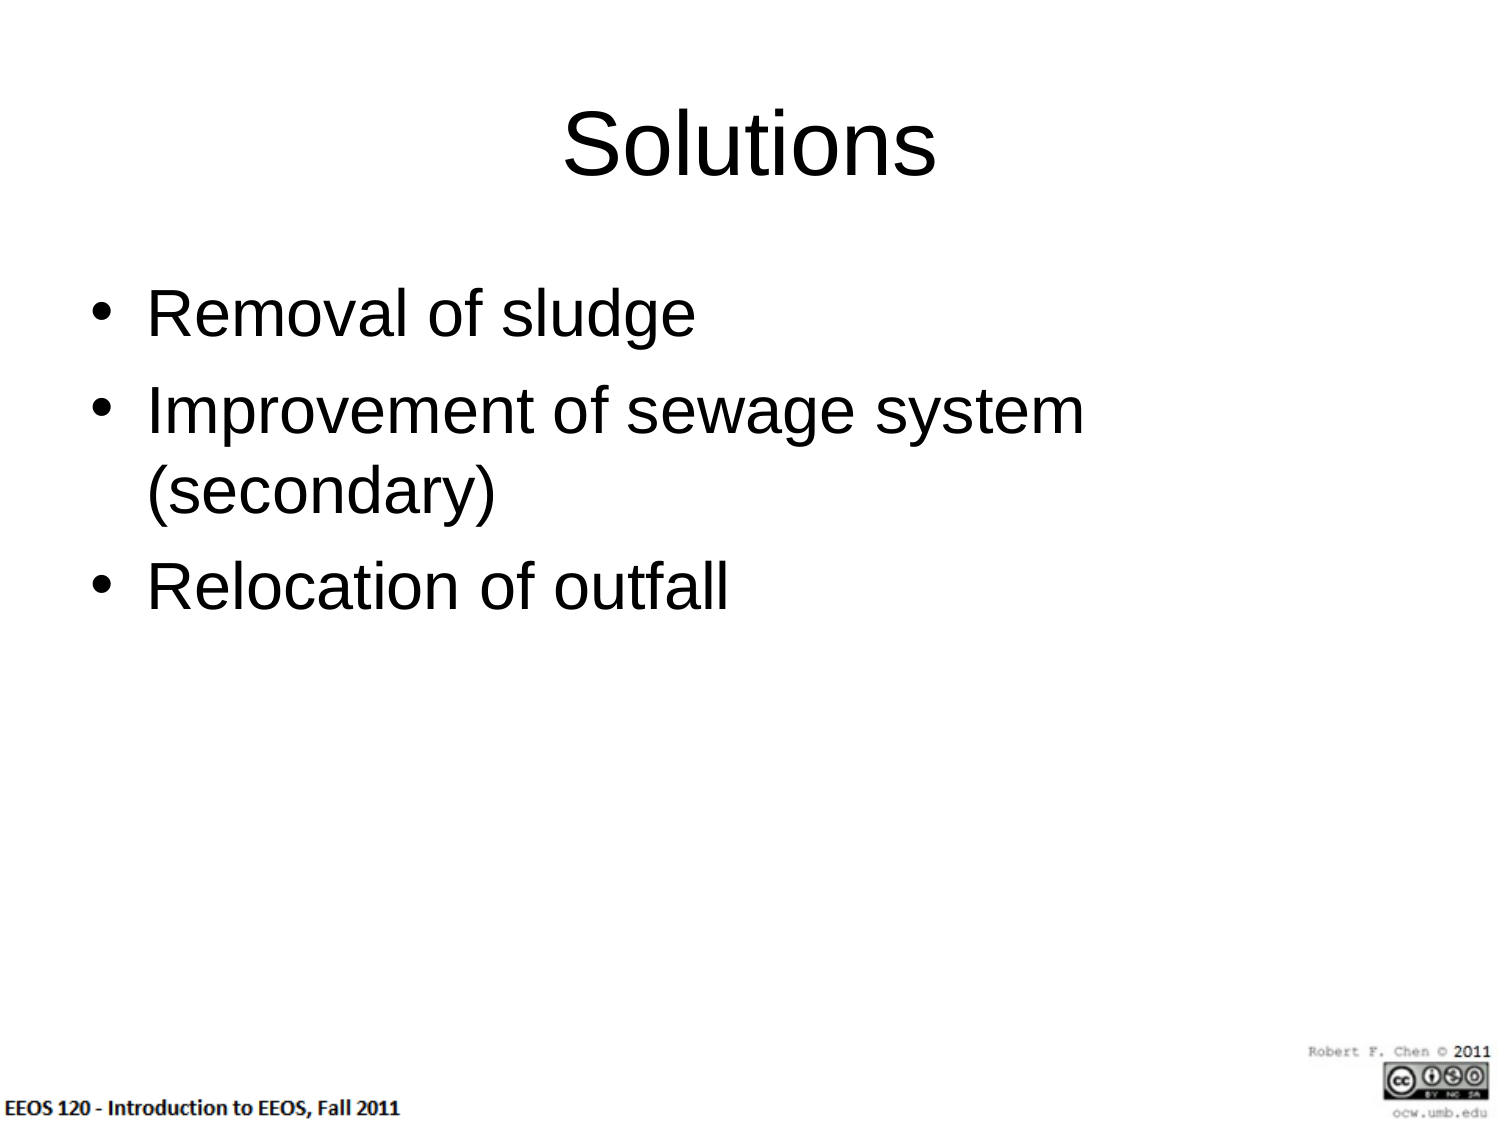

# Solutions
Removal of sludge
Improvement of sewage system (secondary)
Relocation of outfall